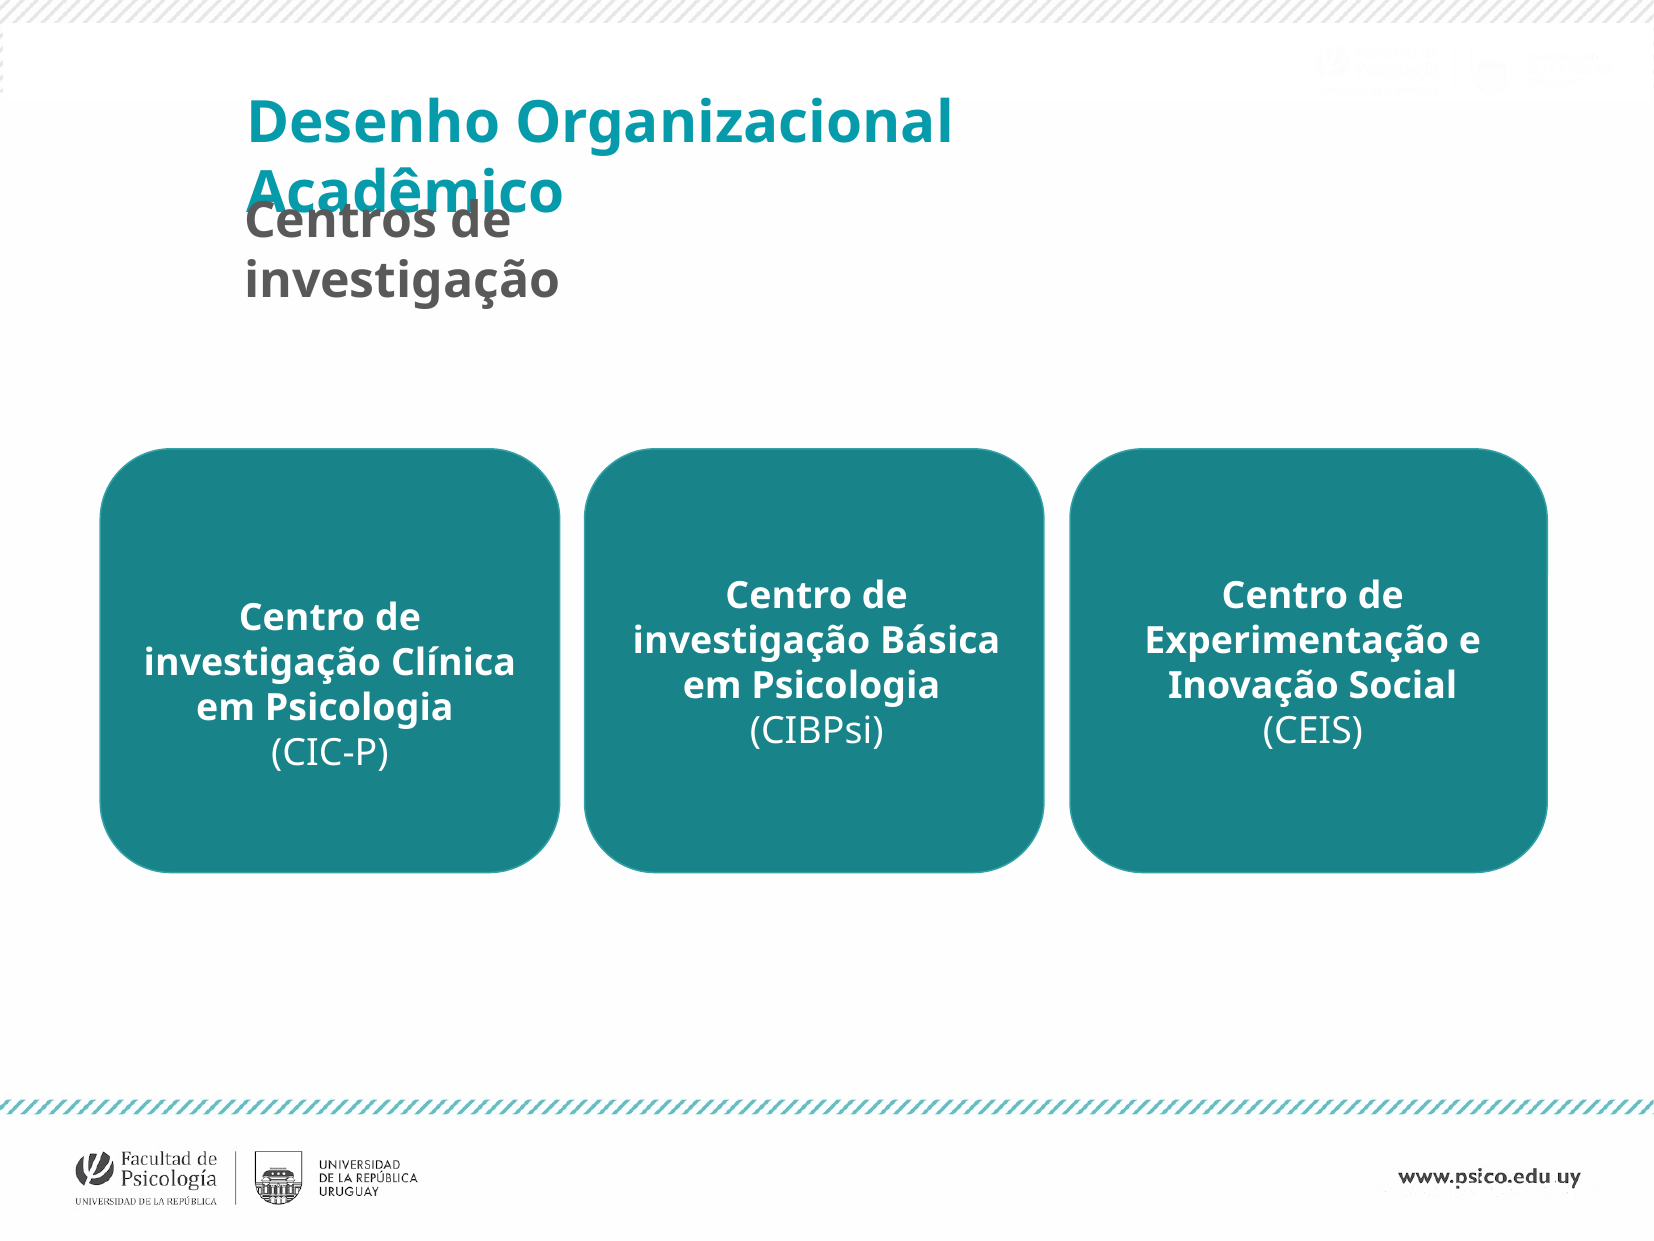

Desenho Organizacional Acadêmico
Centros de investigação
Centro de investigação Básica em Psicologia
(CIBPsi)
Centro de Experimentação e Inovação Social
(CEIS)
Centro de investigação Clínica em Psicologia
(CIC-P)